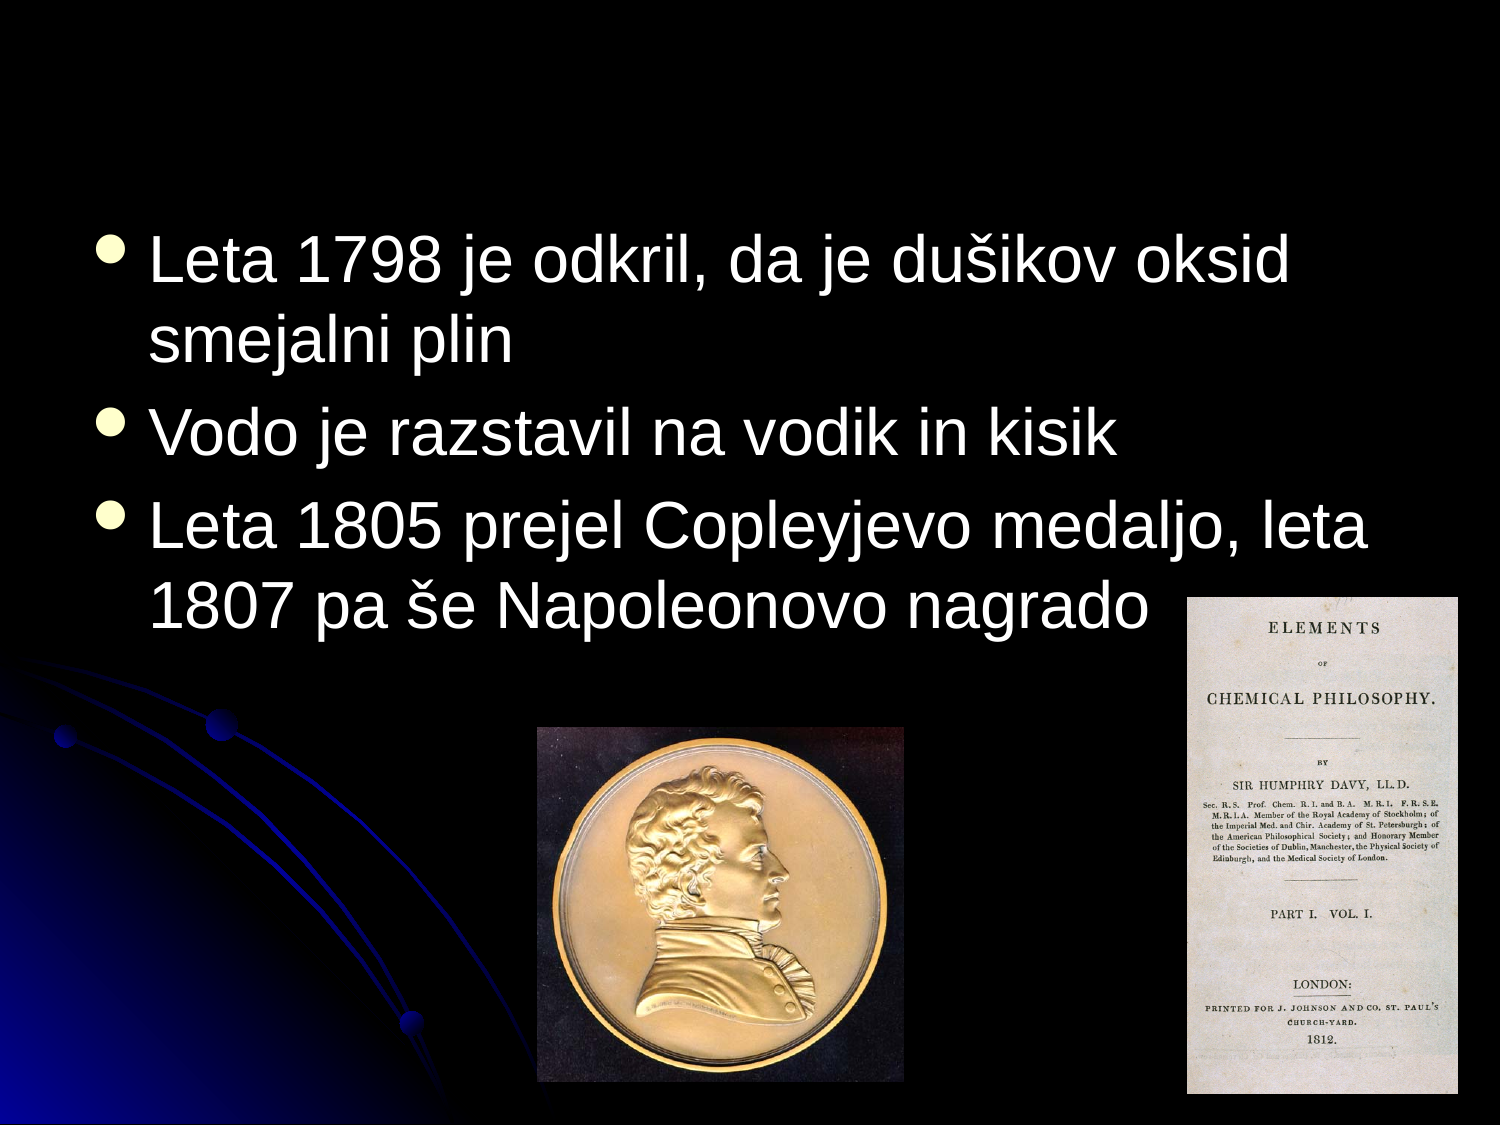

#
Leta 1798 je odkril, da je dušikov oksid smejalni plin
Vodo je razstavil na vodik in kisik
Leta 1805 prejel Copleyjevo medaljo, leta 1807 pa še Napoleonovo nagrado